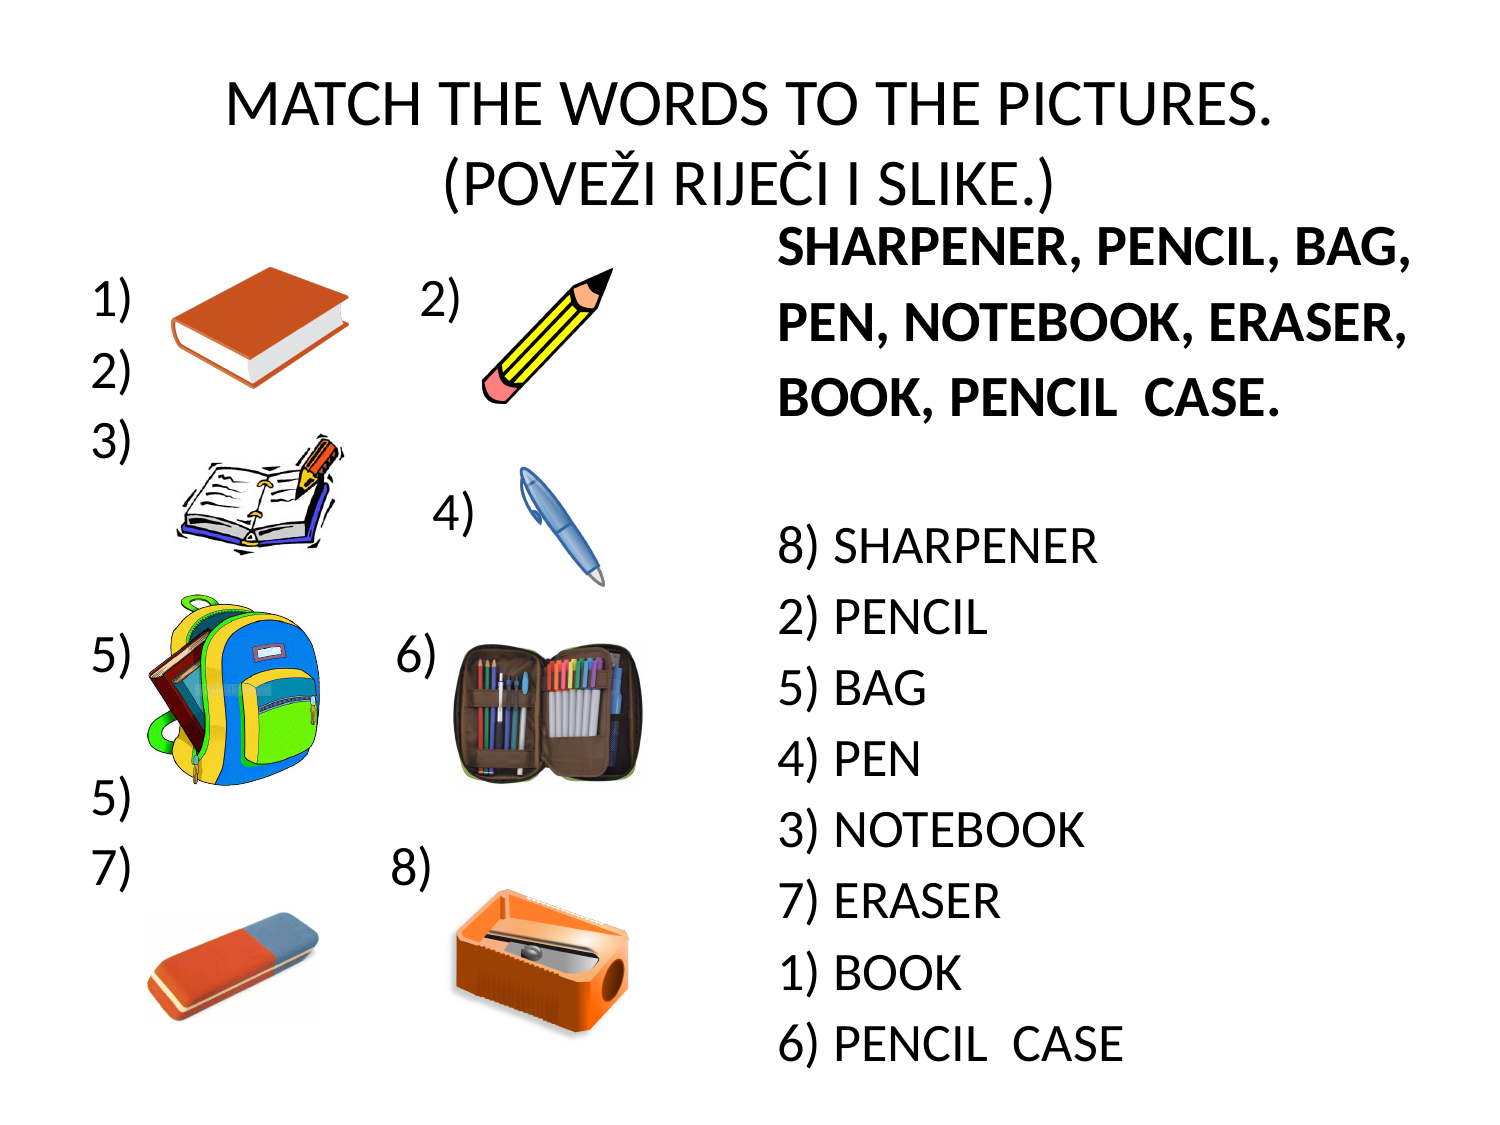

# MATCH THE WORDS TO THE PICTURES. (POVEŽI RIJEČI I SLIKE.)
SHARPENER, PENCIL, BAG,
PEN, NOTEBOOK, ERASER,
BOOK, PENCIL CASE.
8) SHARPENER
2) PENCIL
5) BAG
4) PEN
3) NOTEBOOK
7) ERASER
1) BOOK
6) PENCIL CASE
 2)
3)
 4)
 6)
7) 8)